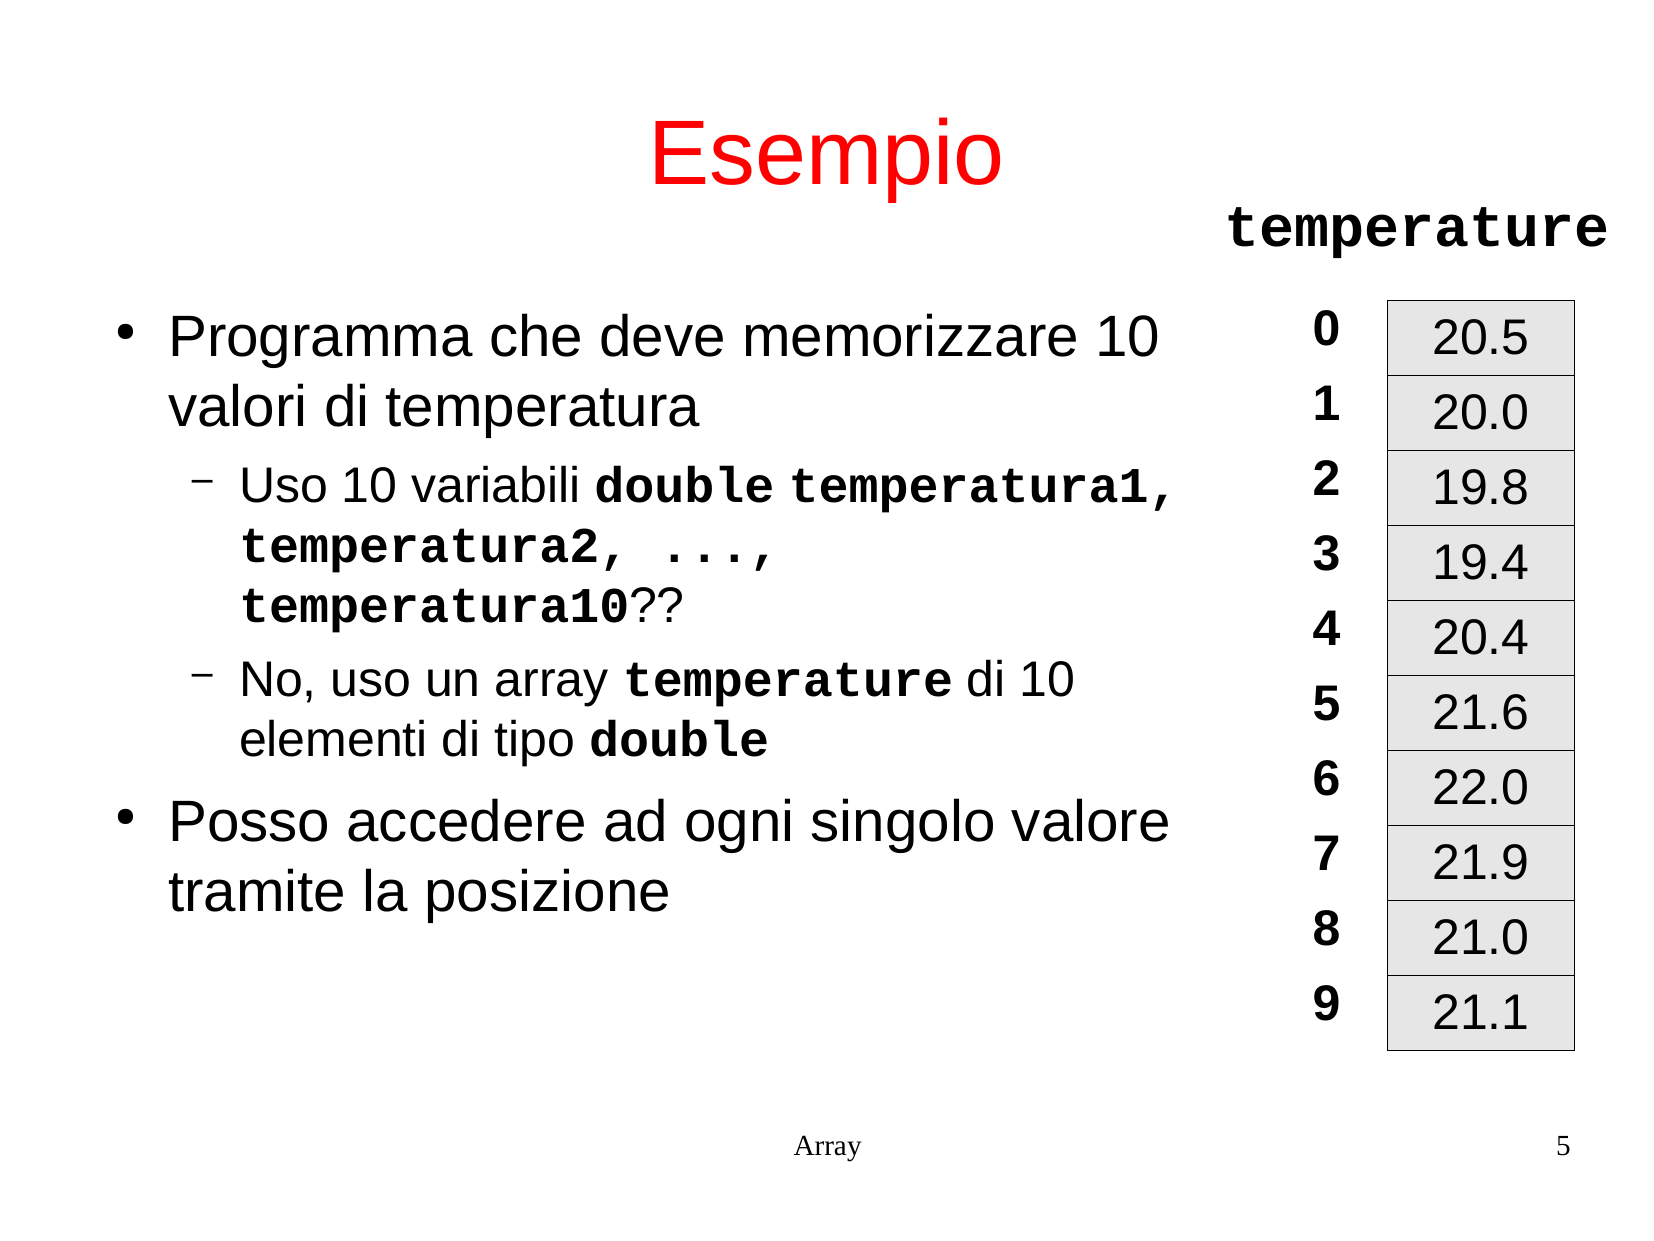

# Esempio
temperature
Programma che deve memorizzare 10 valori di temperatura
Uso 10 variabili double temperatura1, temperatura2, ..., temperatura10??
No, uso un array temperature di 10 elementi di tipo double
Posso accedere ad ogni singolo valore tramite la posizione
0
20.5
1
20.0
2
19.8
3
19.4
4
20.4
5
21.6
6
22.0
7
21.9
8
21.0
9
21.1
Array
5